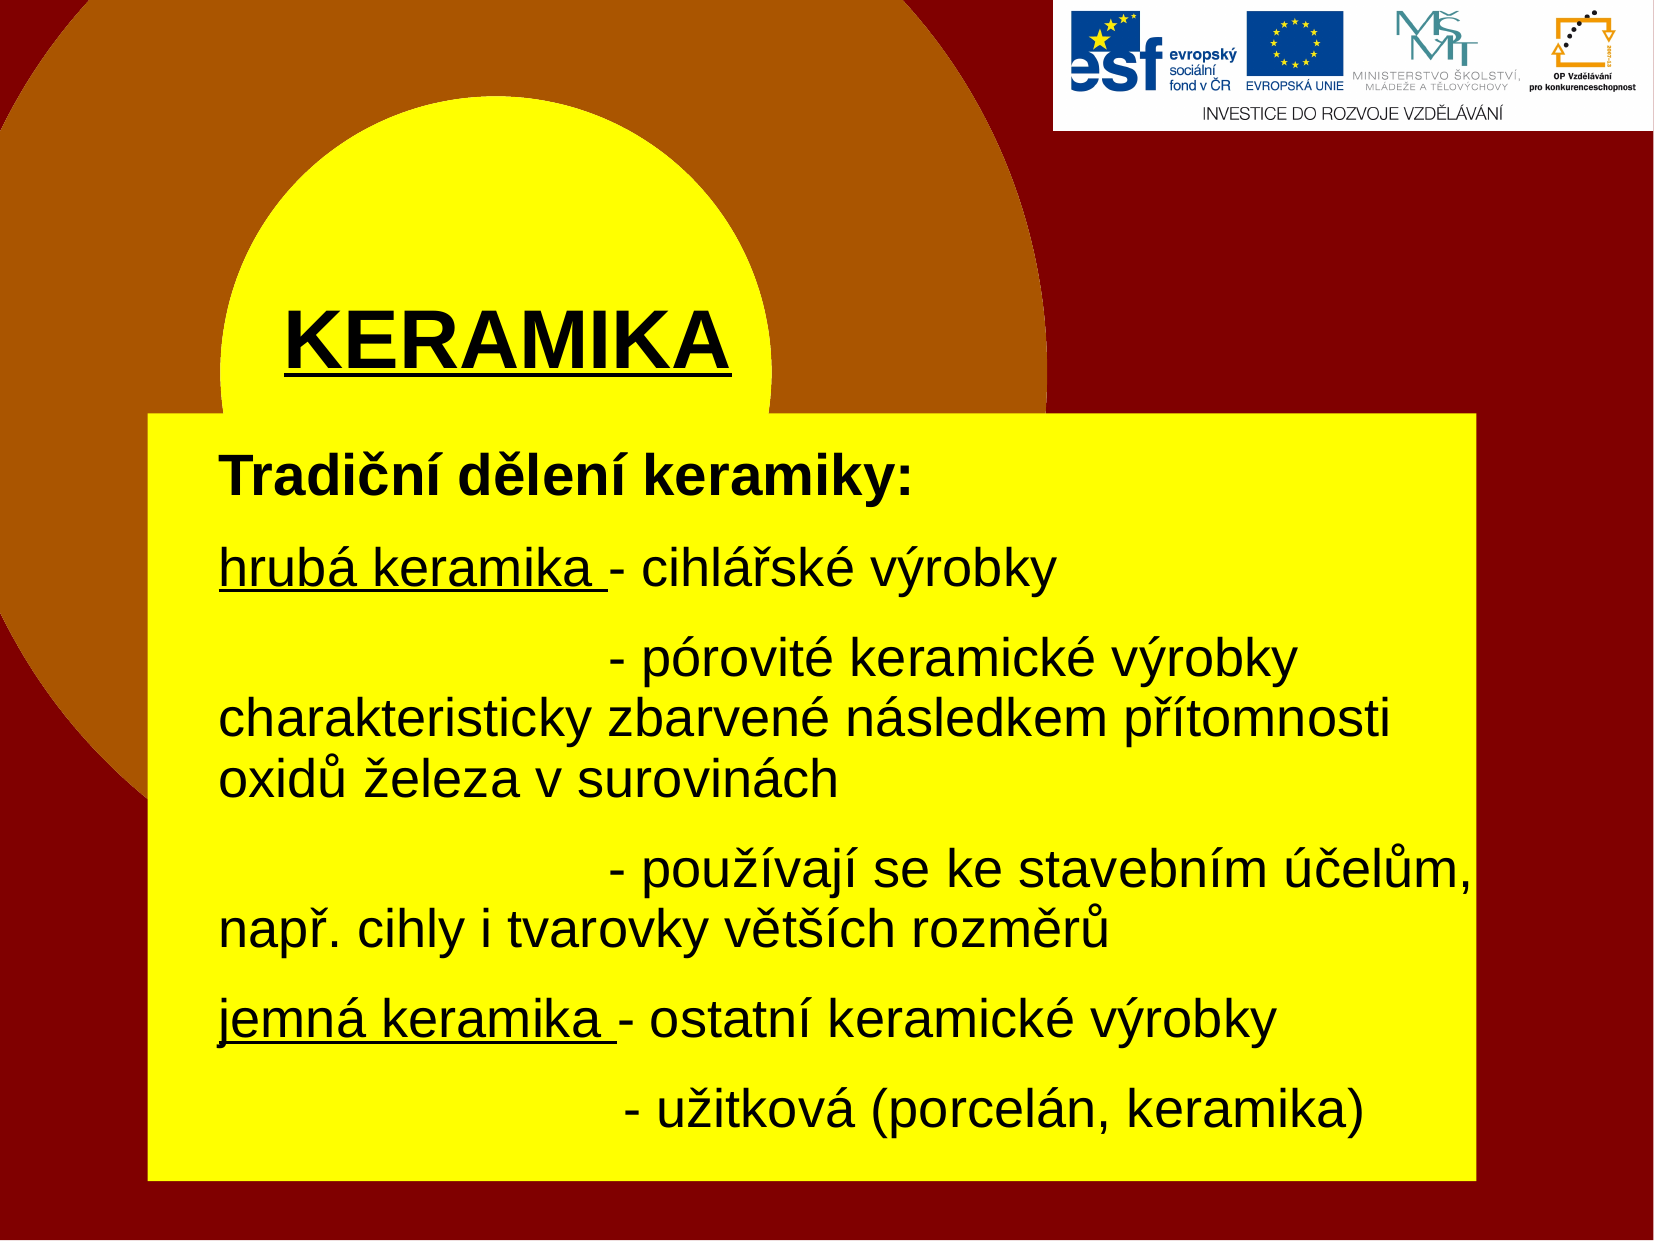

# KERAMIKA
Tradiční dělení keramiky:
hrubá keramika - cihlářské výrobky
 - pórovité keramické výrobky charakteristicky zbarvené následkem přítomnosti oxidů železa v surovinách
 - používají se ke stavebním účelům, např. cihly i tvarovky větších rozměrů
jemná keramika - ostatní keramické výrobky
 - užitková (porcelán, keramika)